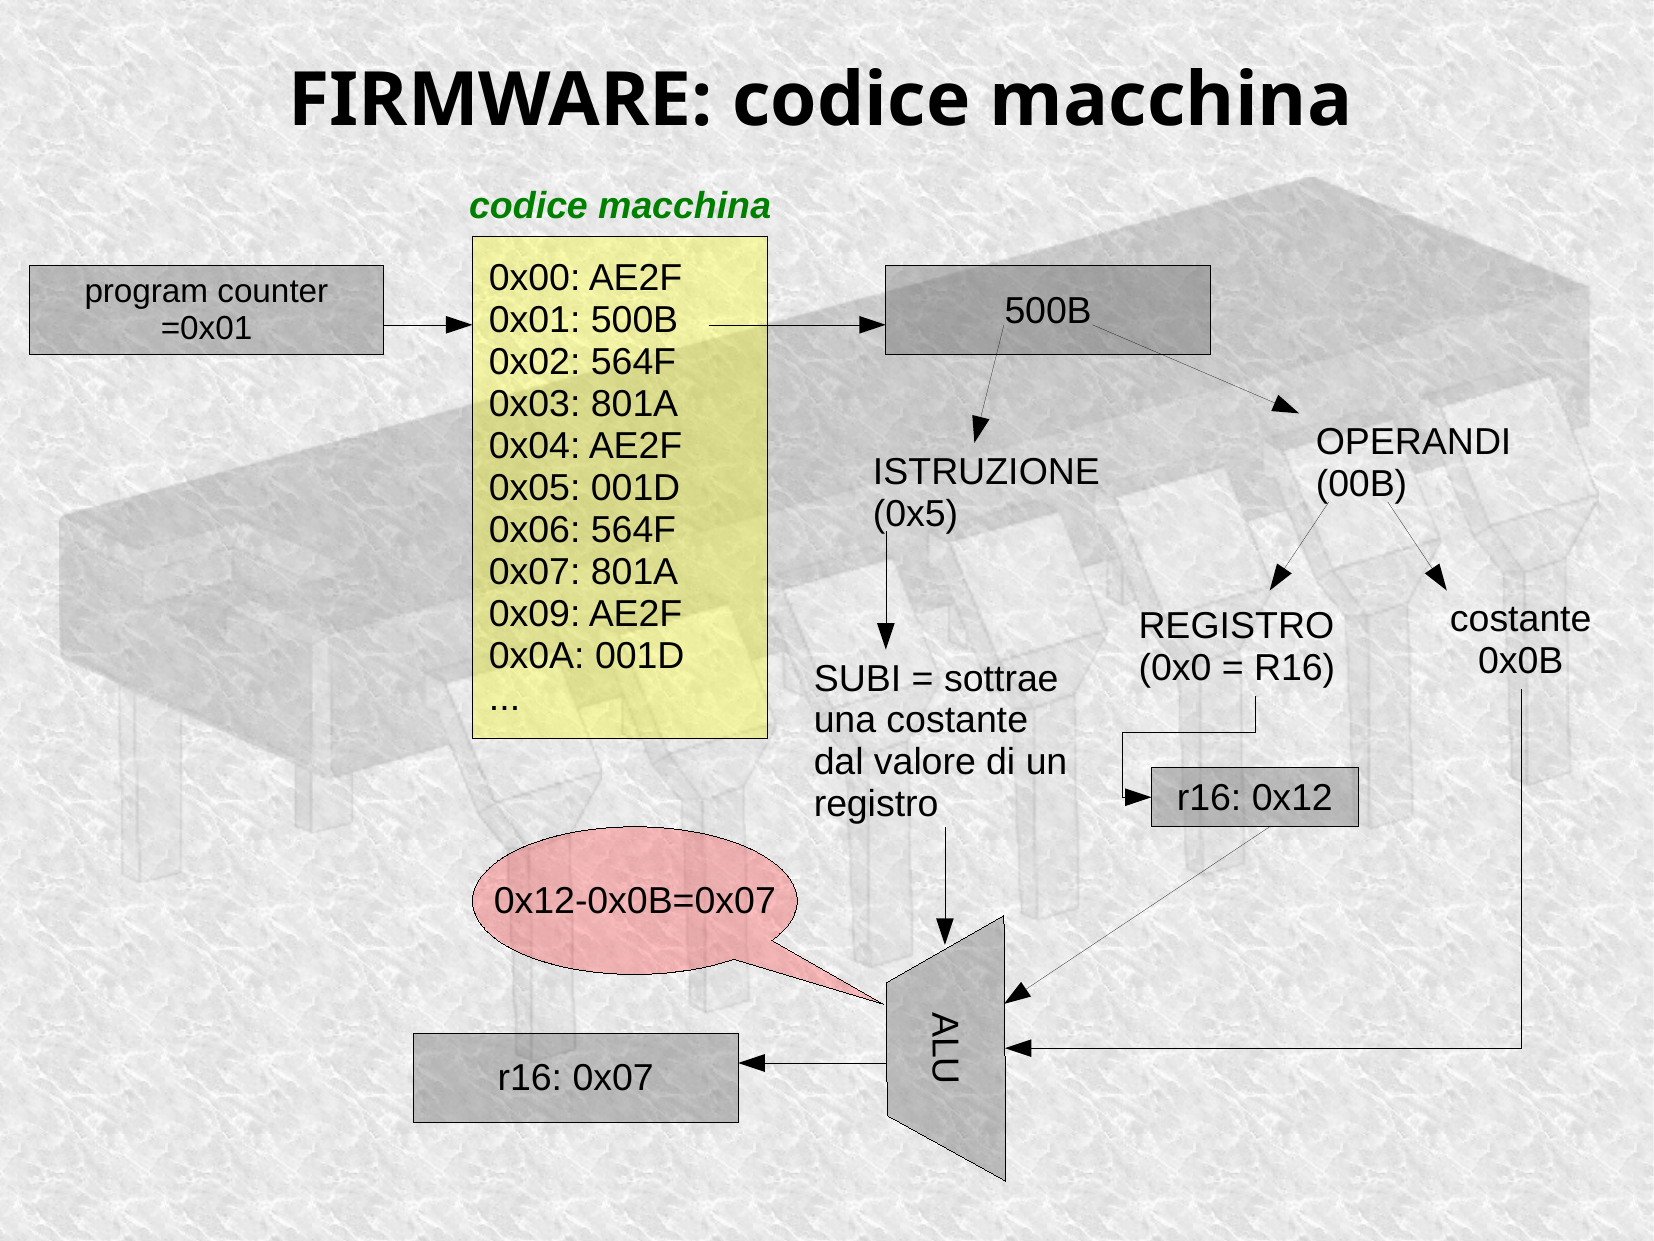

# FIRMWARE: codice macchina
codice macchina
0x00: AE2F
0x01: 500B
0x02: 564F
0x03: 801A
0x04: AE2F
0x05: 001D
0x06: 564F
0x07: 801A
0x09: AE2F
0x0A: 001D
...
program counter
=0x01
500B
OPERANDI
(00B)
ISTRUZIONE
(0x5)
costante 0x0B
REGISTRO (0x0 = R16)
SUBI = sottrae una costante dal valore di un registro
r16: 0x12
0x12-0x0B=0x07
ALU
r16: 0x07